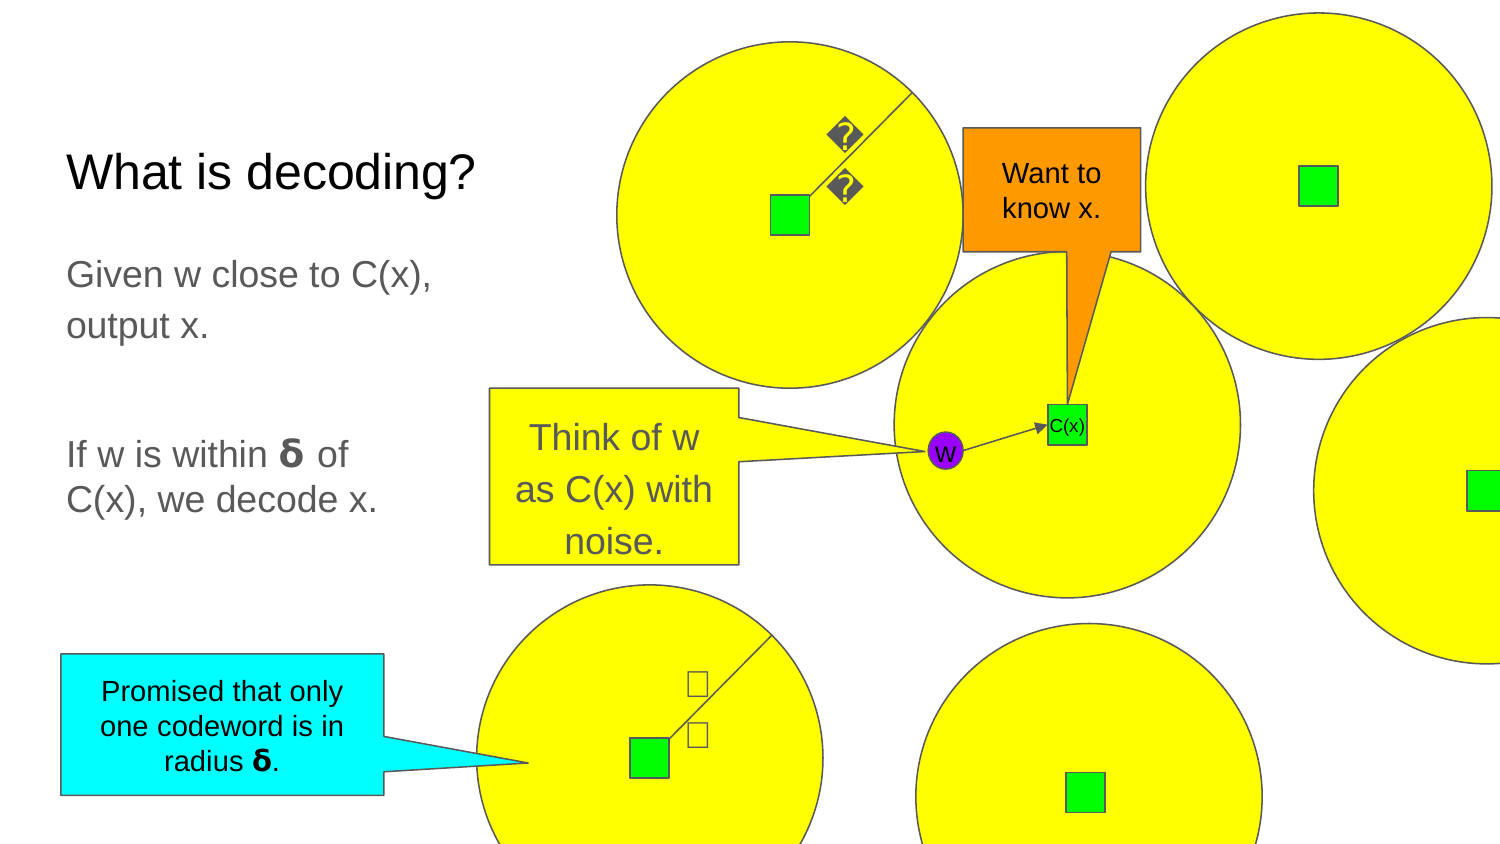

𝝳
𝝳
# What is decoding?
Want to know x.
Given w close to C(x), output x.
Think of w as C(x) with noise.
C(x)
If w is within 𝝳 of C(x), we decode x.
w
Promised that only one codeword is in radius 𝝳.